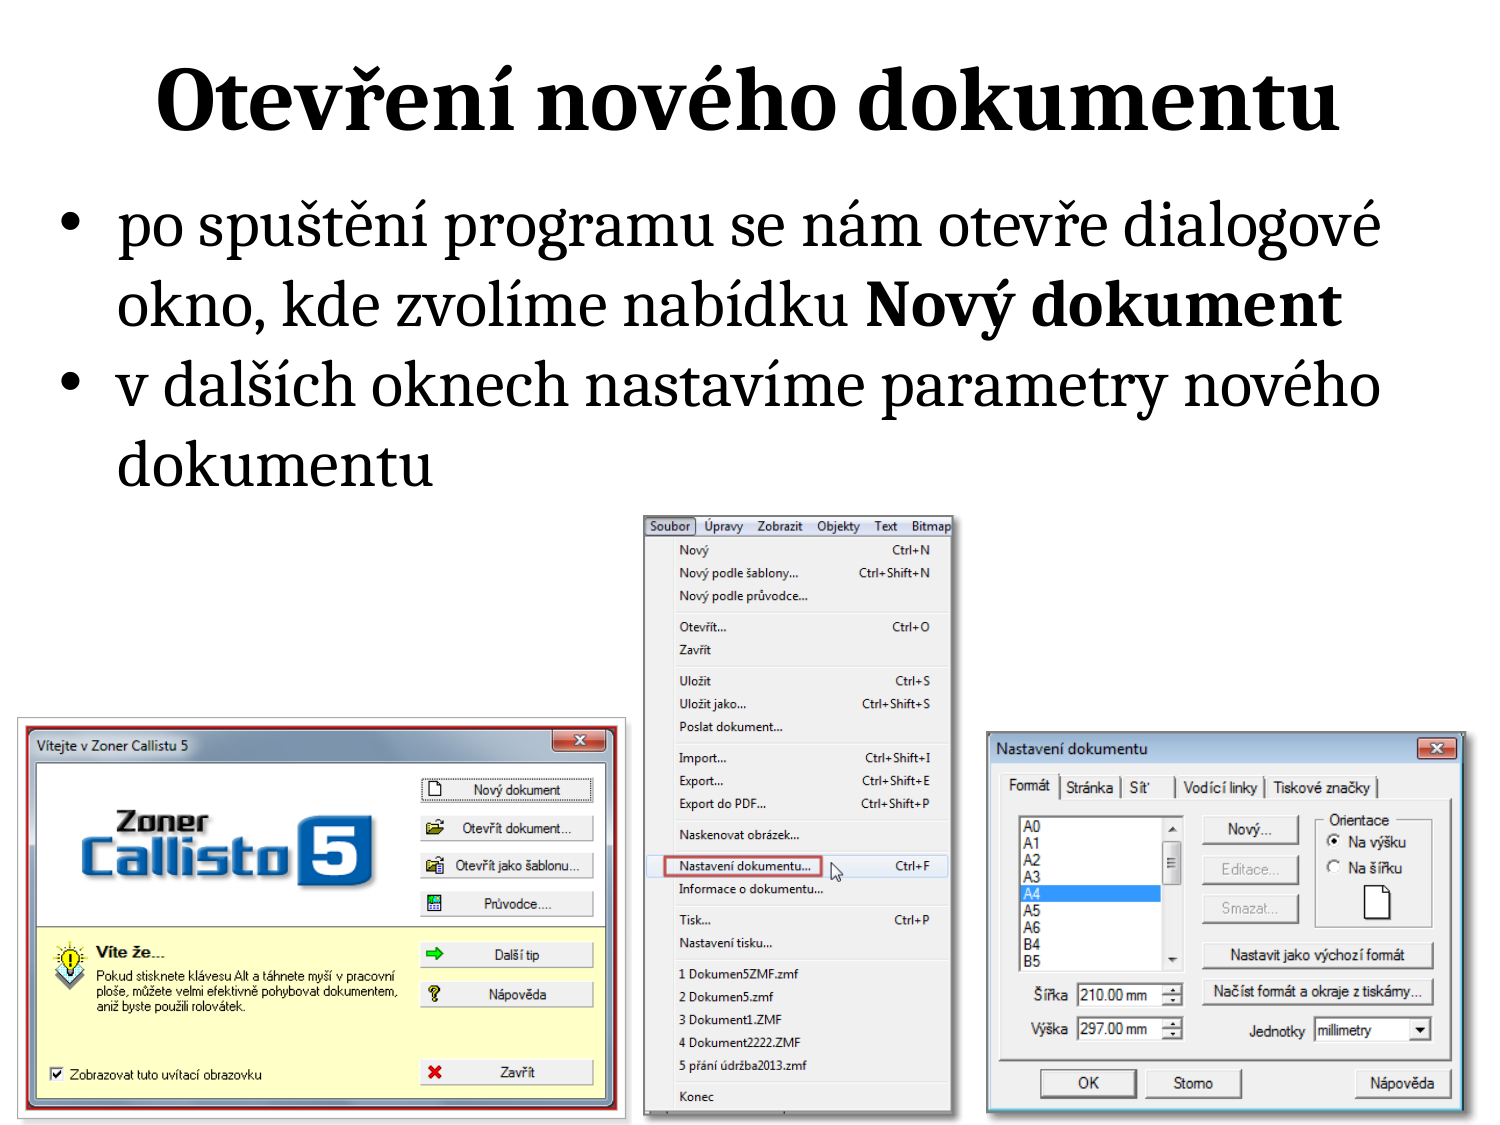

# Otevření nového dokumentu
po spuštění programu se nám otevře dialogové okno, kde zvolíme nabídku Nový dokument
v dalších oknech nastavíme parametry nového dokumentu